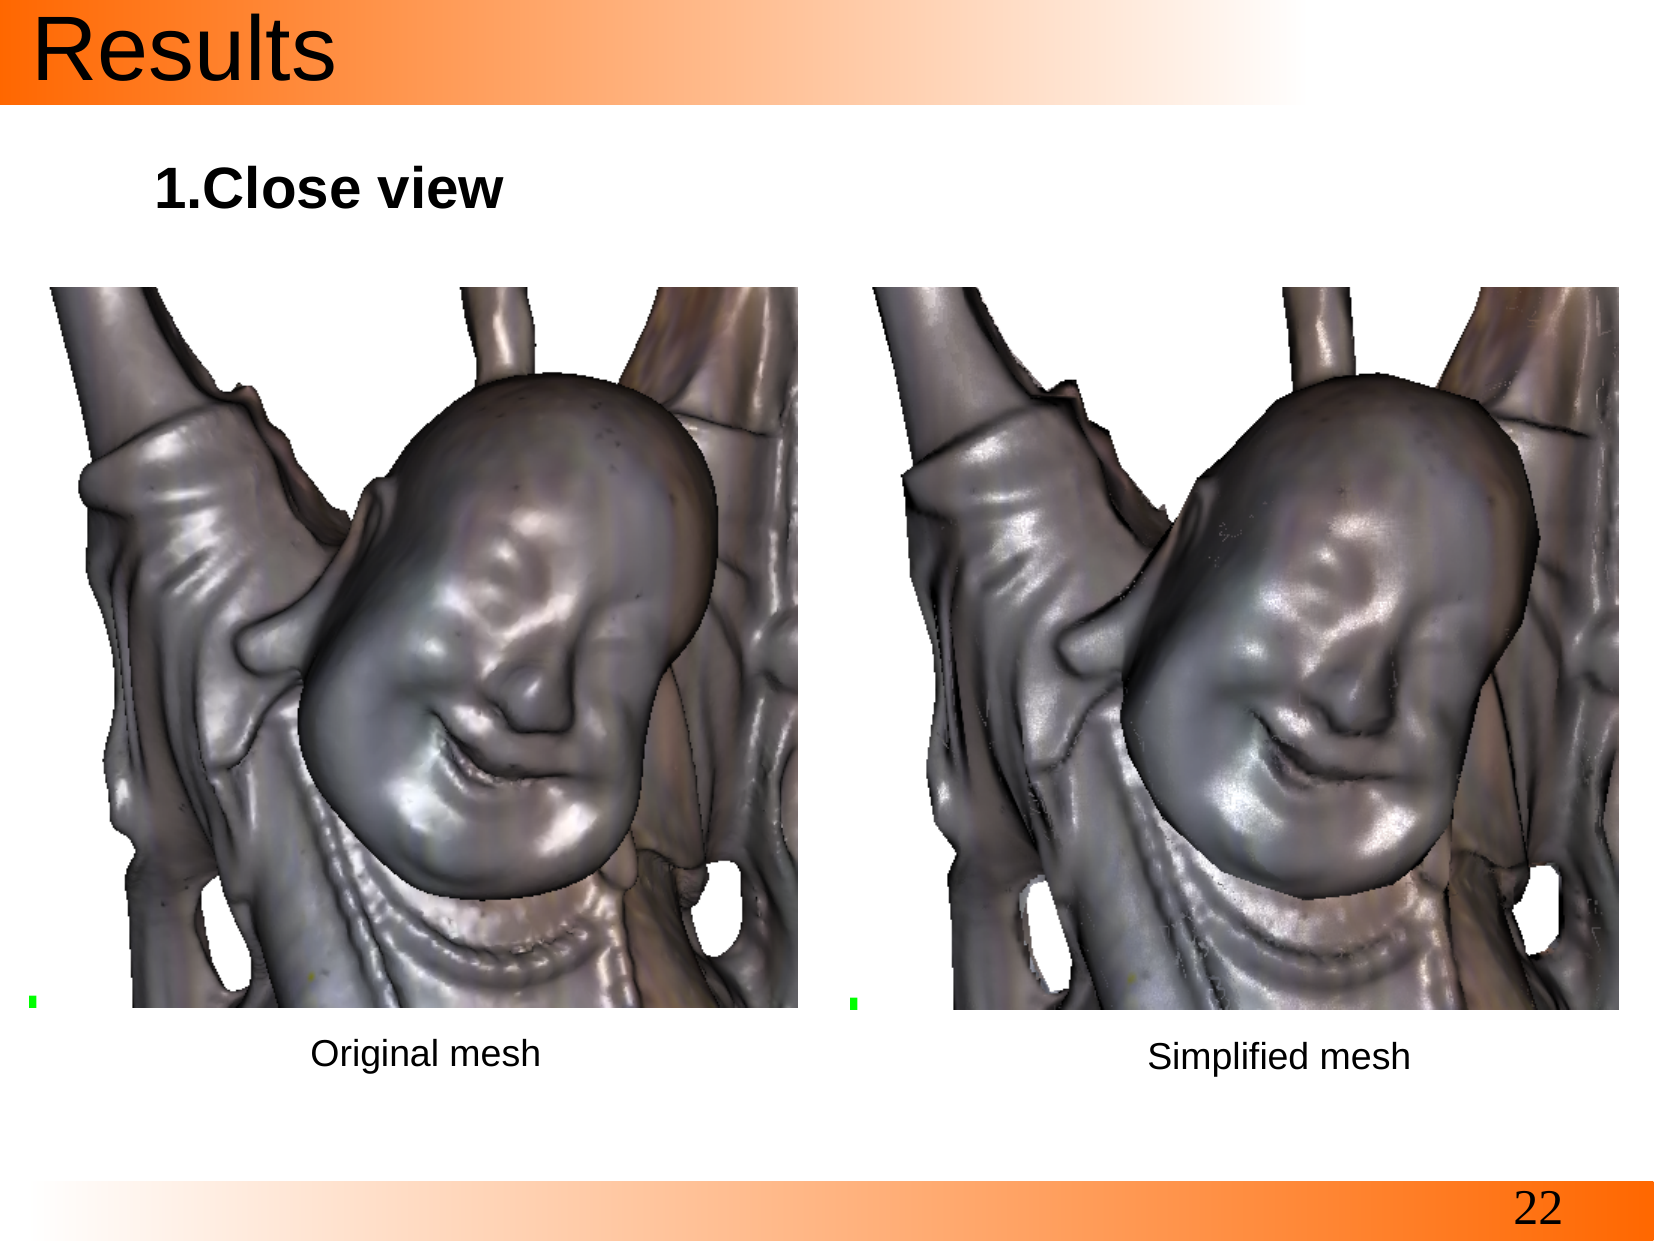

# Results
Close view
Original mesh
Simplified mesh